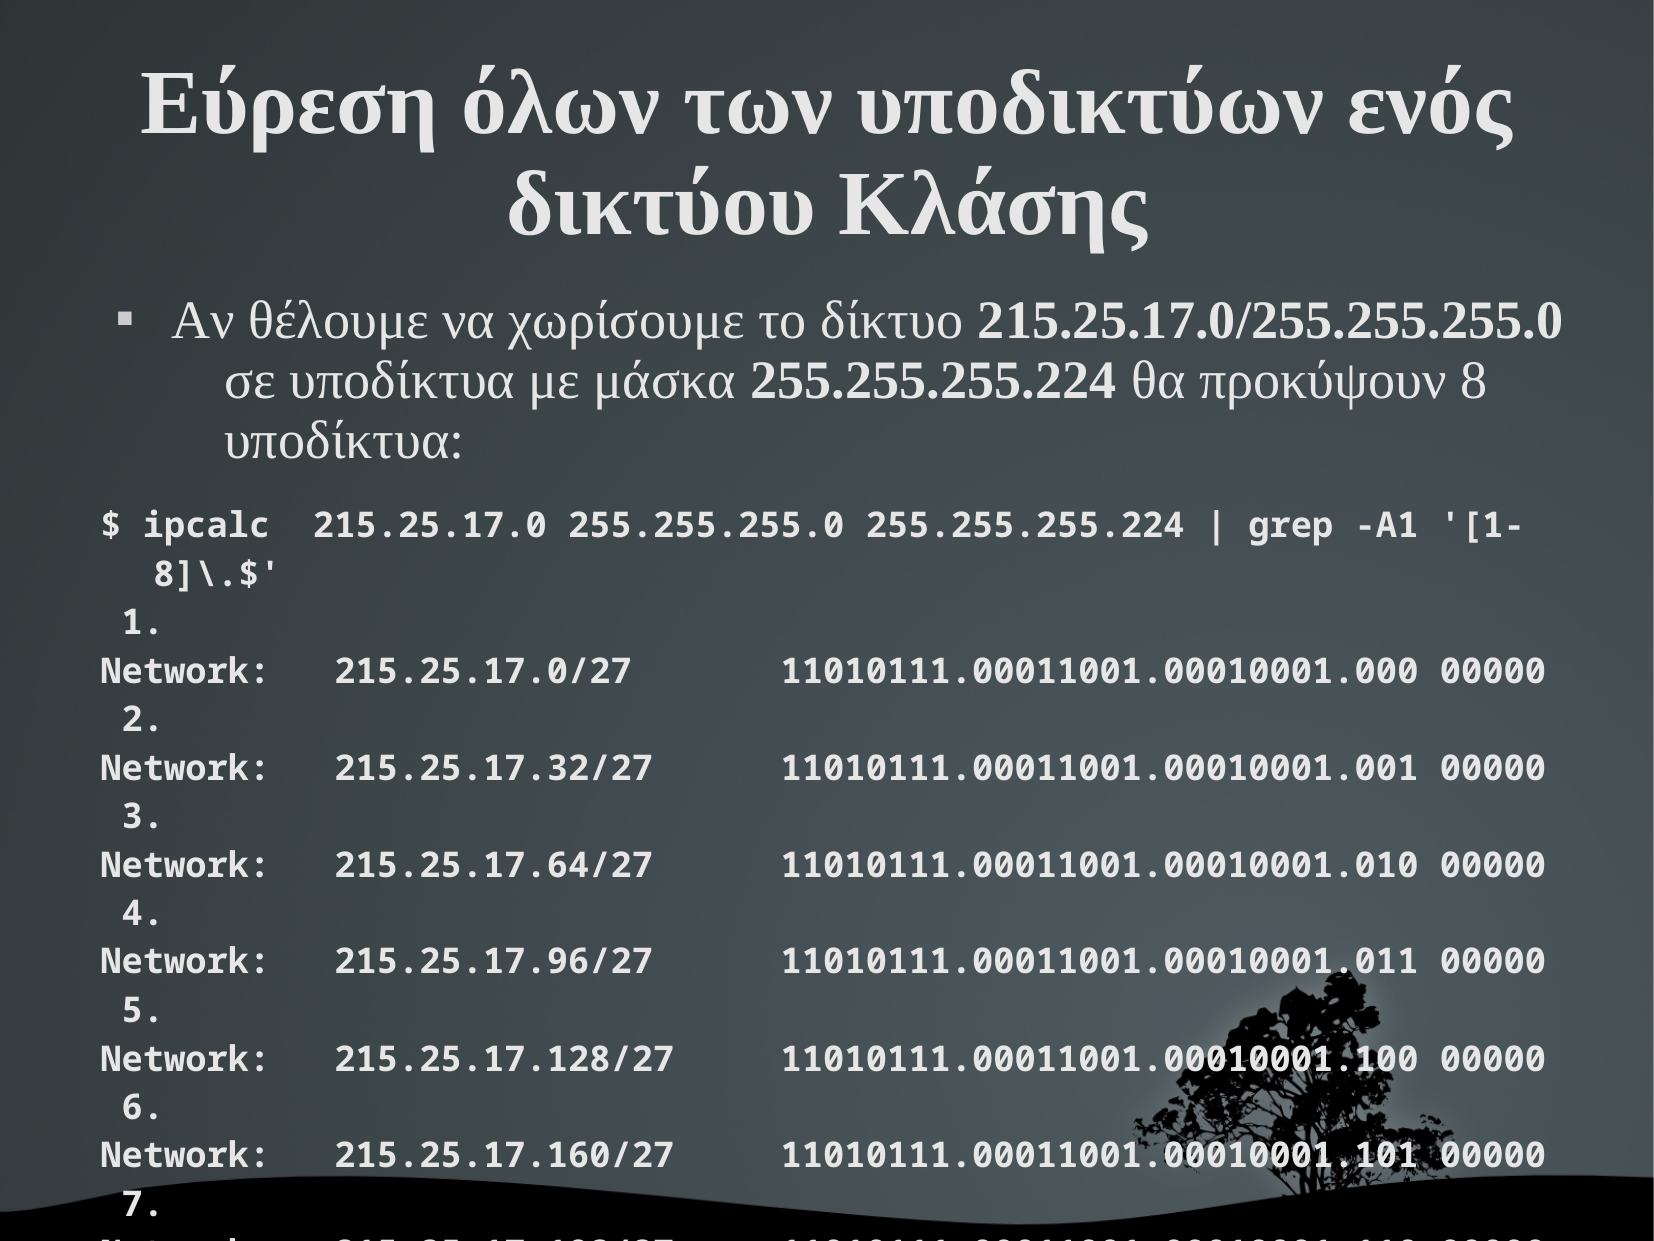

# Εύρεση όλων των υποδικτύων ενός δικτύου Κλάσης
Αν θέλουμε να χωρίσουμε το δίκτυο 215.25.17.0/255.255.255.0 σε υποδίκτυα με μάσκα 255.255.255.224 θα προκύψουν 8 υποδίκτυα:
$ ipcalc 215.25.17.0 255.255.255.0 255.255.255.224 | grep -A1 '[1-8]\.$'
 1.
Network: 215.25.17.0/27 11010111.00011001.00010001.000 00000
 2.
Network: 215.25.17.32/27 11010111.00011001.00010001.001 00000
 3.
Network: 215.25.17.64/27 11010111.00011001.00010001.010 00000
 4.
Network: 215.25.17.96/27 11010111.00011001.00010001.011 00000
 5.
Network: 215.25.17.128/27 11010111.00011001.00010001.100 00000
 6.
Network: 215.25.17.160/27 11010111.00011001.00010001.101 00000
 7.
Network: 215.25.17.192/27 11010111.00011001.00010001.110 00000
 8.
Network: 215.25.17.224/27 11010111.00011001.00010001.111 00000